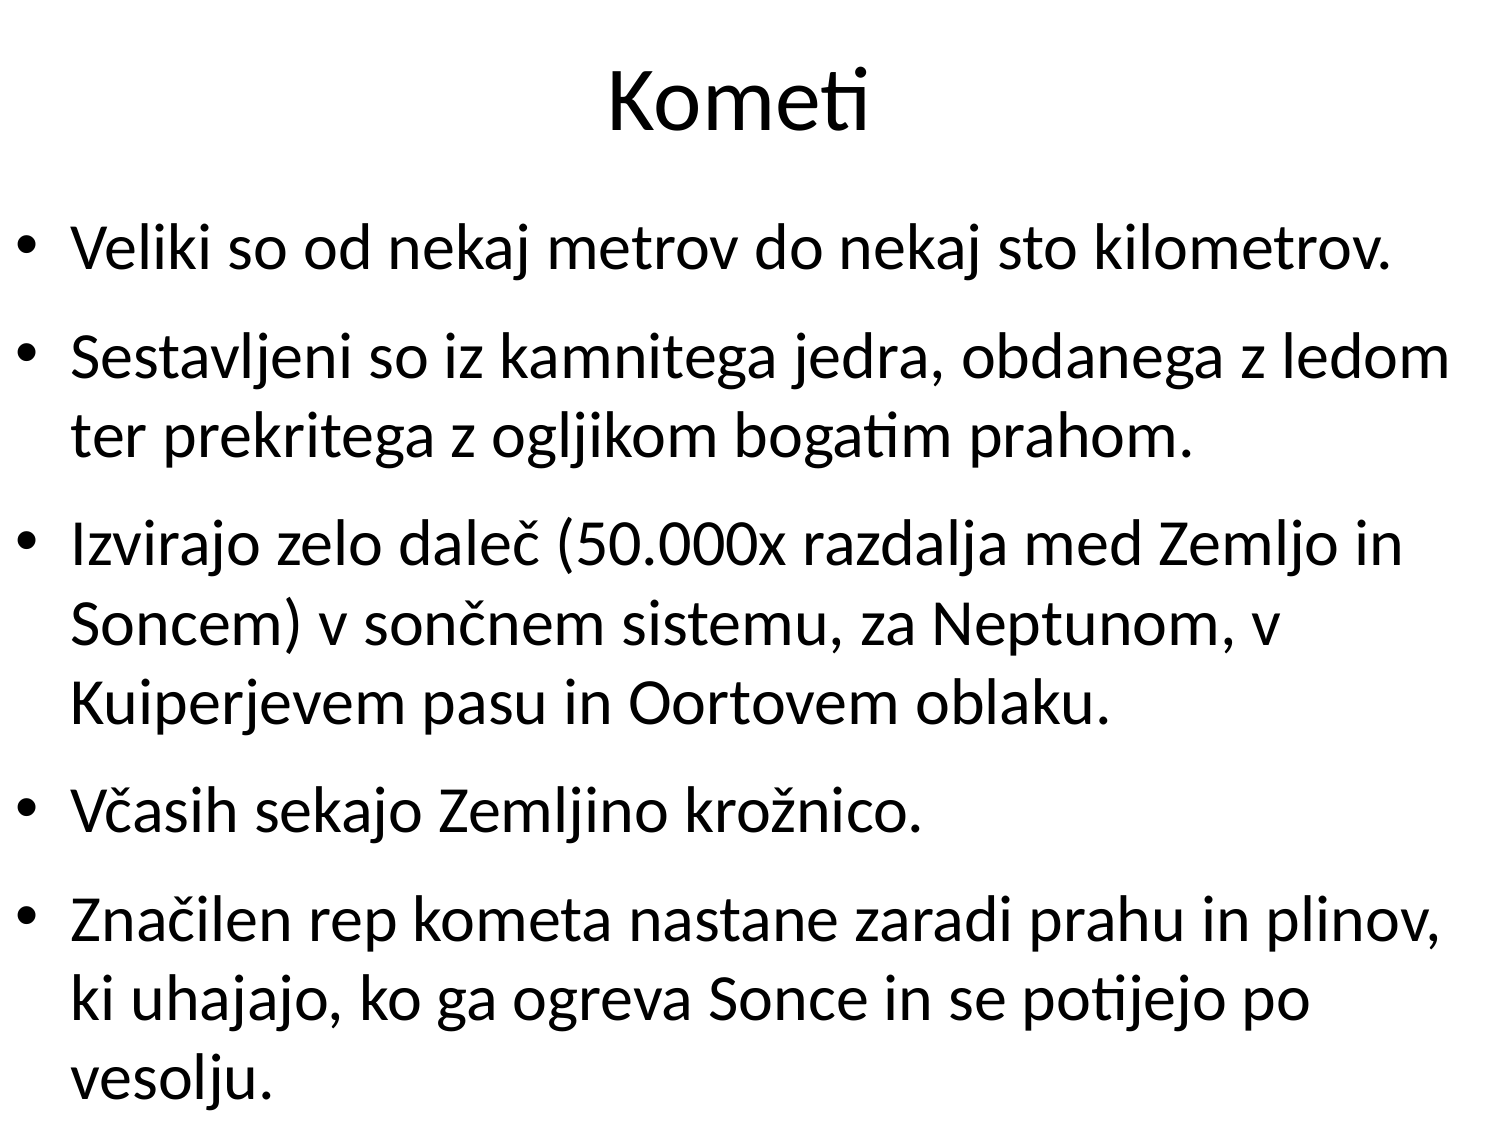

# Kometi
Veliki so od nekaj metrov do nekaj sto kilometrov.
Sestavljeni so iz kamnitega jedra, obdanega z ledom ter prekritega z ogljikom bogatim prahom.
Izvirajo zelo daleč (50.000x razdalja med Zemljo in Soncem) v sončnem sistemu, za Neptunom, v Kuiperjevem pasu in Oortovem oblaku.
Včasih sekajo Zemljino krožnico.
Značilen rep kometa nastane zaradi prahu in plinov, ki uhajajo, ko ga ogreva Sonce in se potijejo po vesolju.